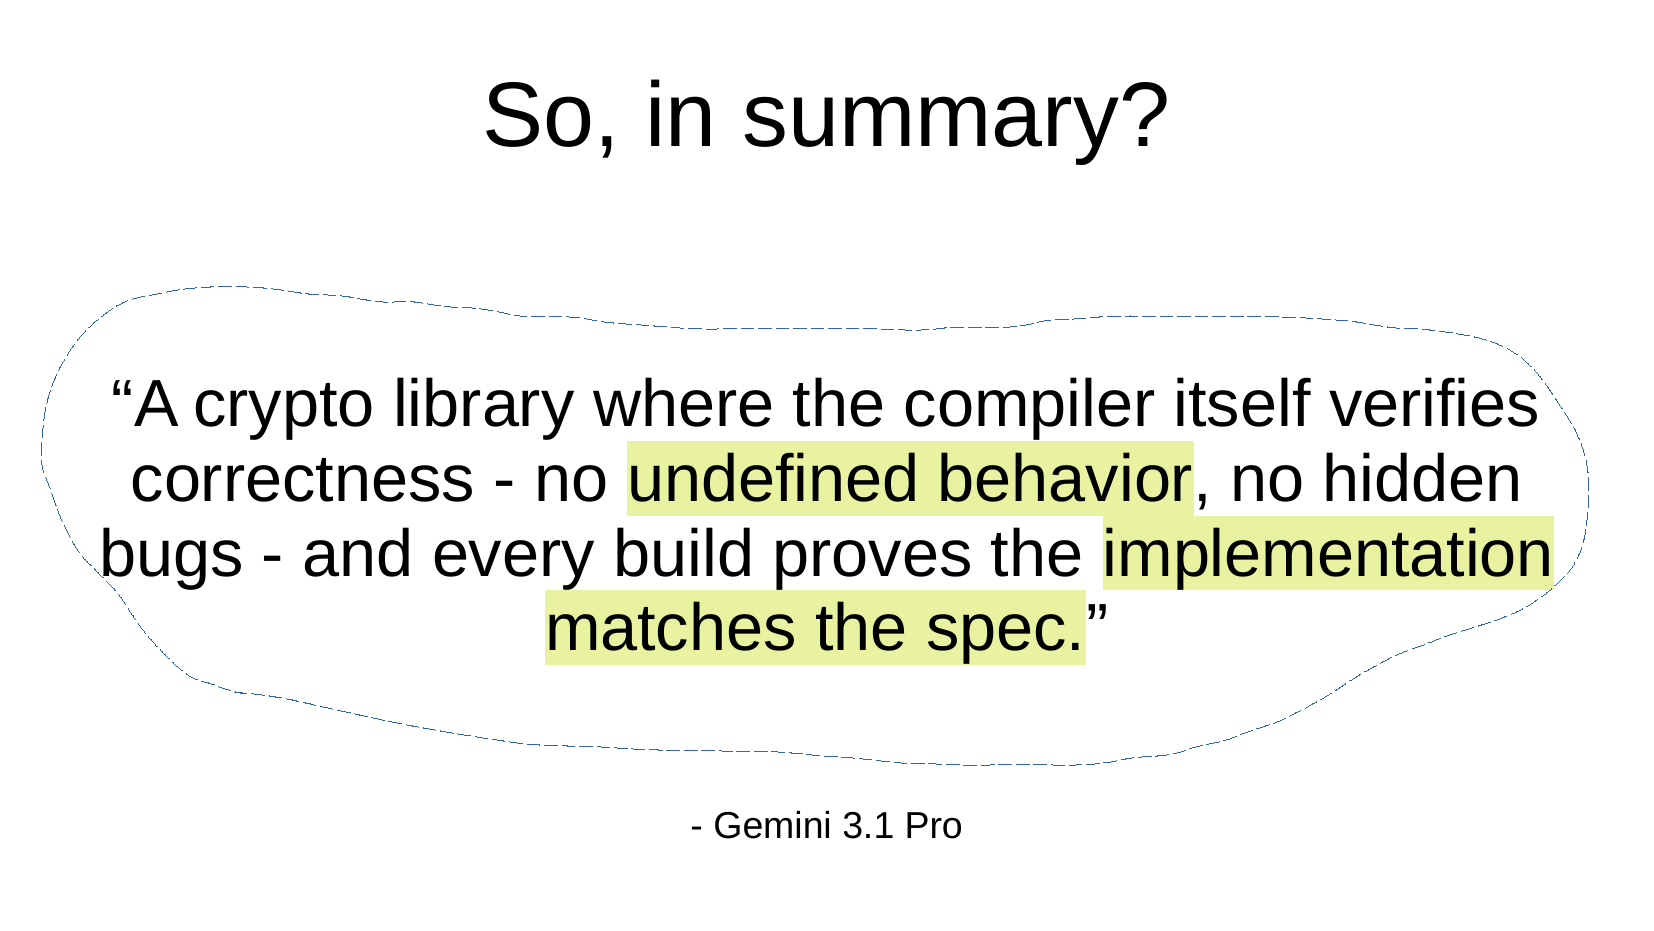

# So, in summary?
“A crypto library where the compiler itself verifies correctness - no undefined behavior, no hidden bugs - and every build proves the implementation matches the spec.”
- Gemini 3.1 Pro